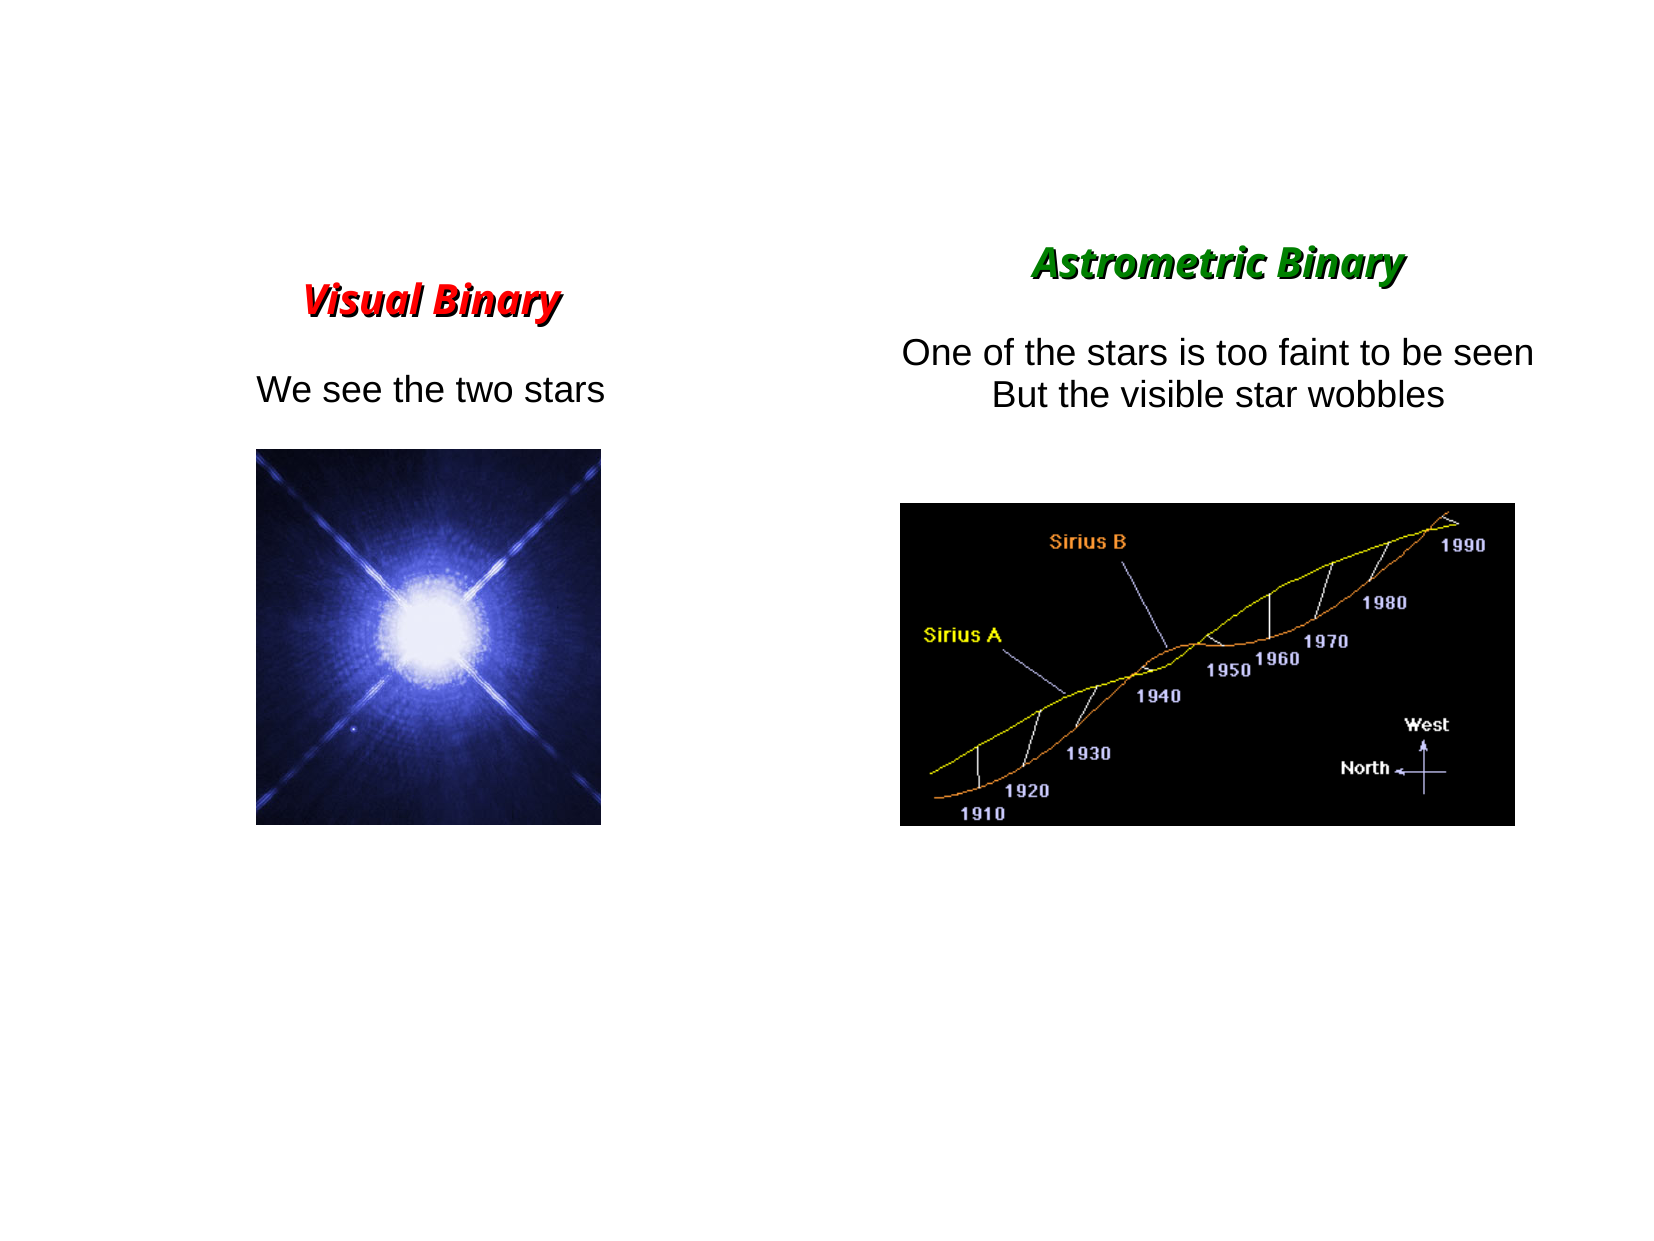

Astrometric Binary
One of the stars is too faint to be seen
But the visible star wobbles
Visual Binary
We see the two stars